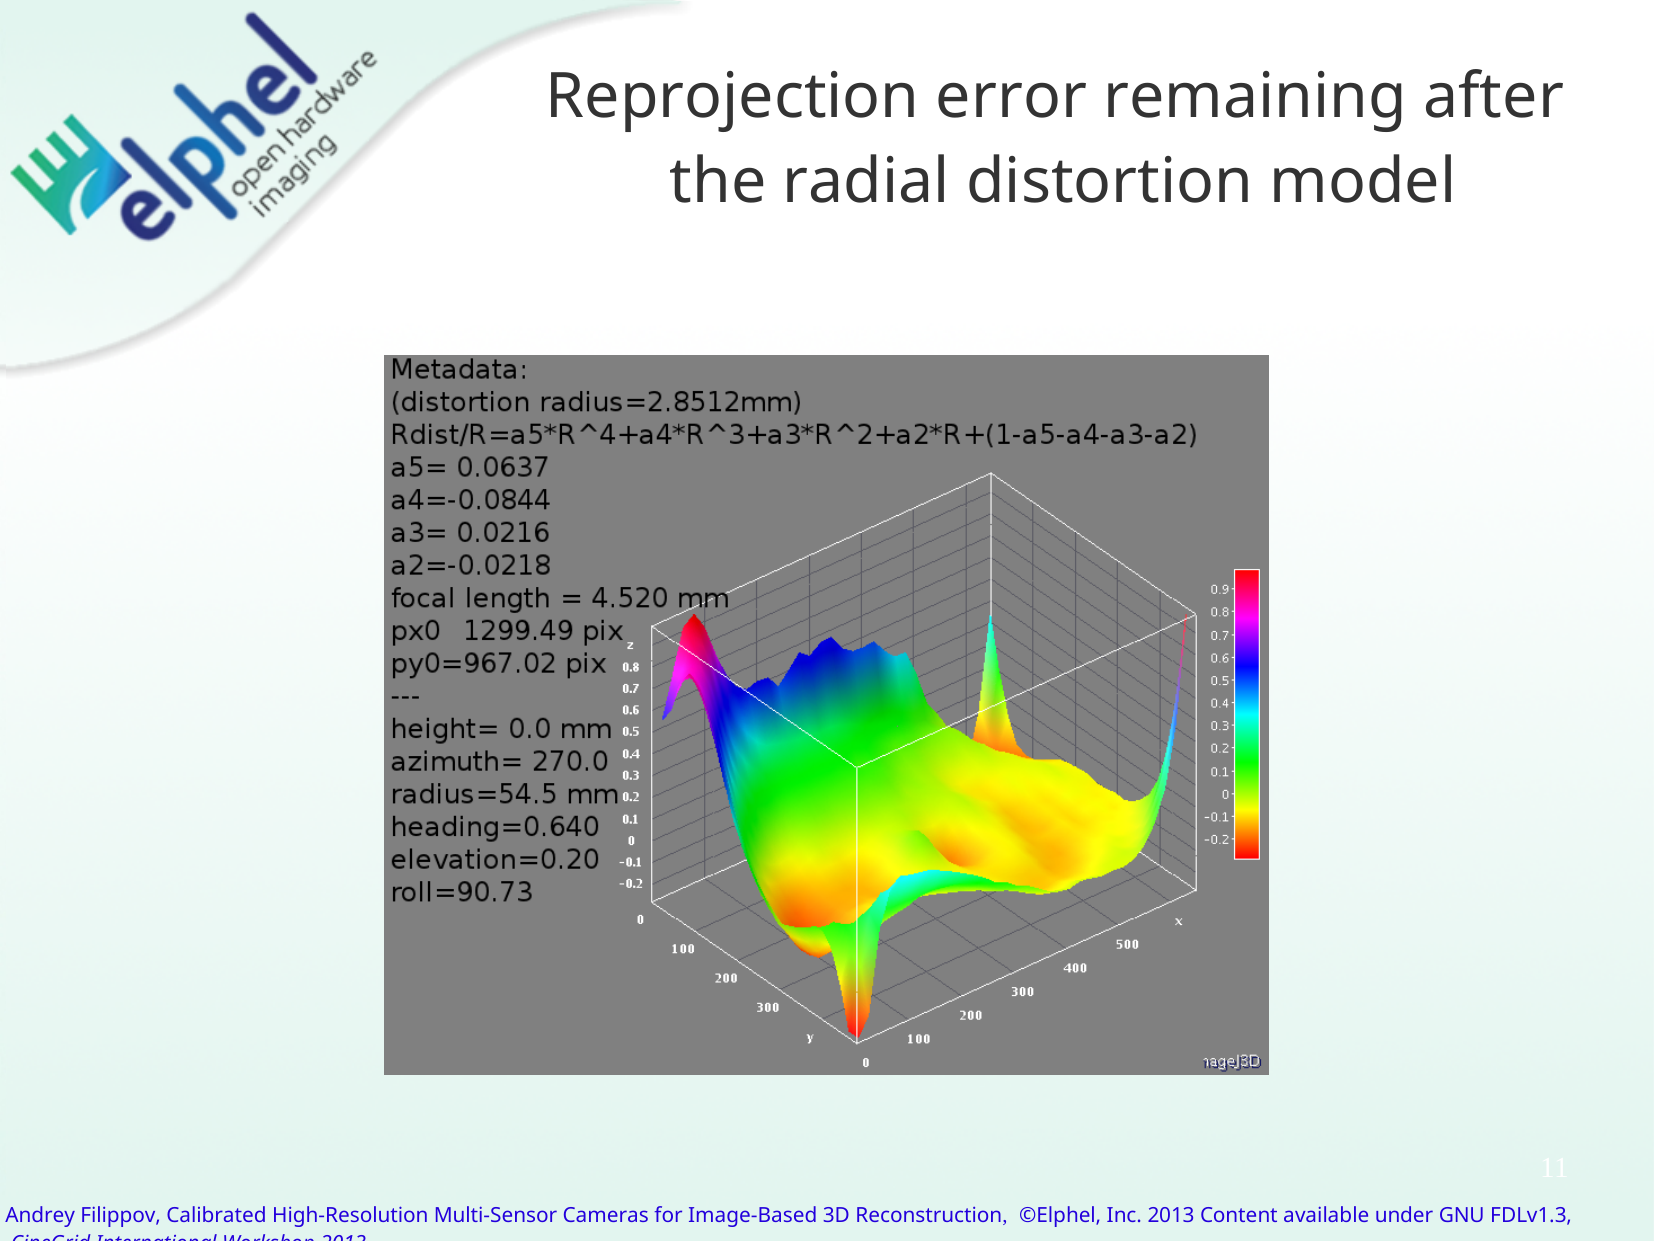

# Reprojection error remaining after the radial distortion model